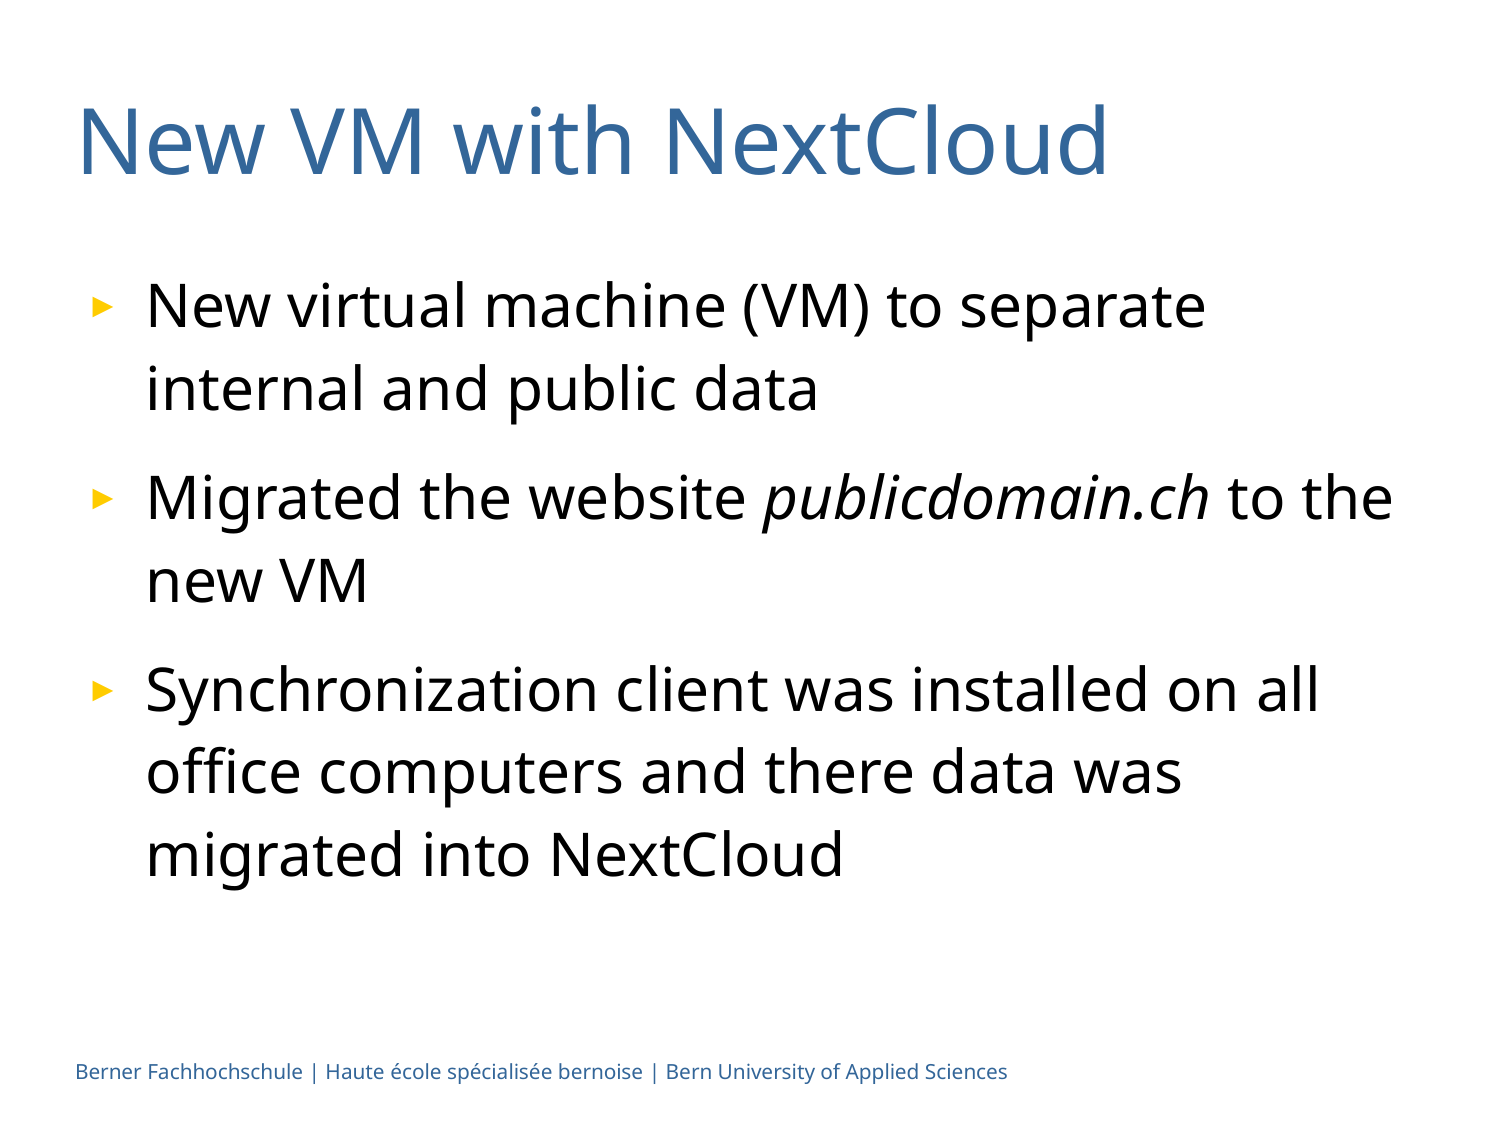

# New VM with NextCloud
New virtual machine (VM) to separate internal and public data
Migrated the website publicdomain.ch to the new VM
Synchronization client was installed on all office computers and there data was migrated into NextCloud